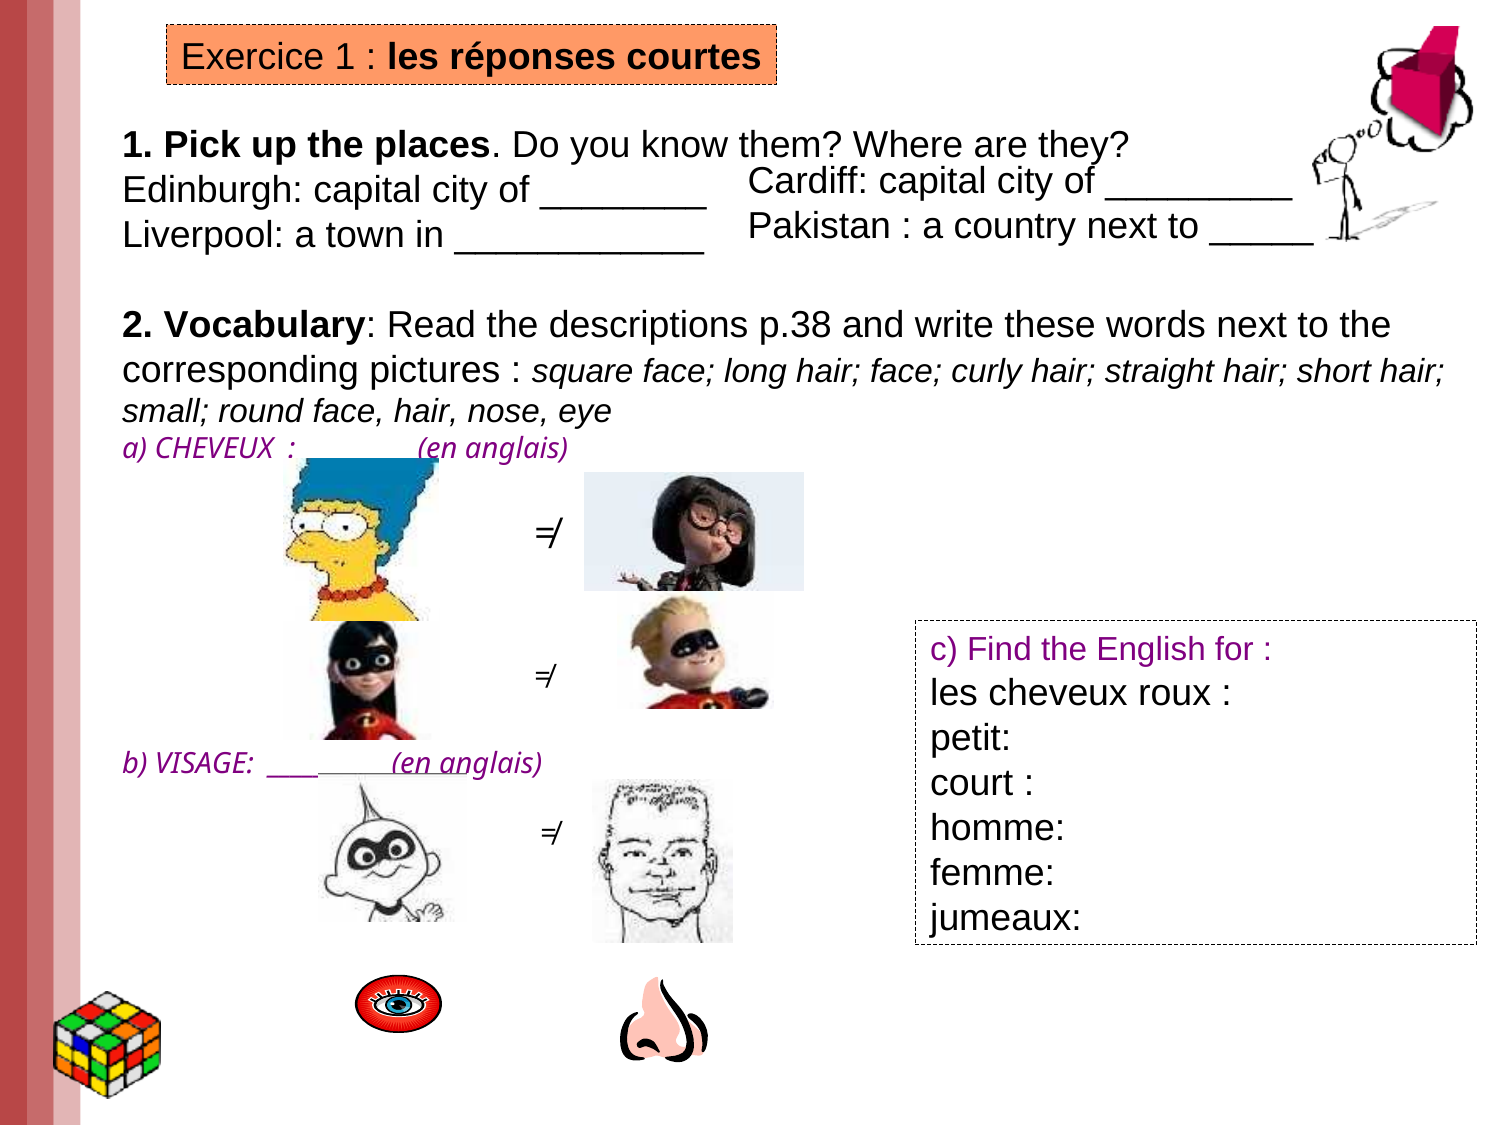

Exercice 1 : les réponses courtes
1. Pick up the places. Do you know them? Where are they?
Edinburgh: capital city of ________
Liverpool: a town in ____________
2. Vocabulary: Read the descriptions p.38 and write these words next to the corresponding pictures : square face; long hair; face; curly hair; straight hair; short hair; small; round face, hair, nose, eye
a) CHEVEUX : ________ (en anglais)
b) VISAGE: __________ (en anglais)
Cardiff: capital city of _________
Pakistan : a country next to _____
≠
c) Find the English for :
les cheveux roux :
petit:
court :
homme:
femme:
jumeaux:
≠
≠